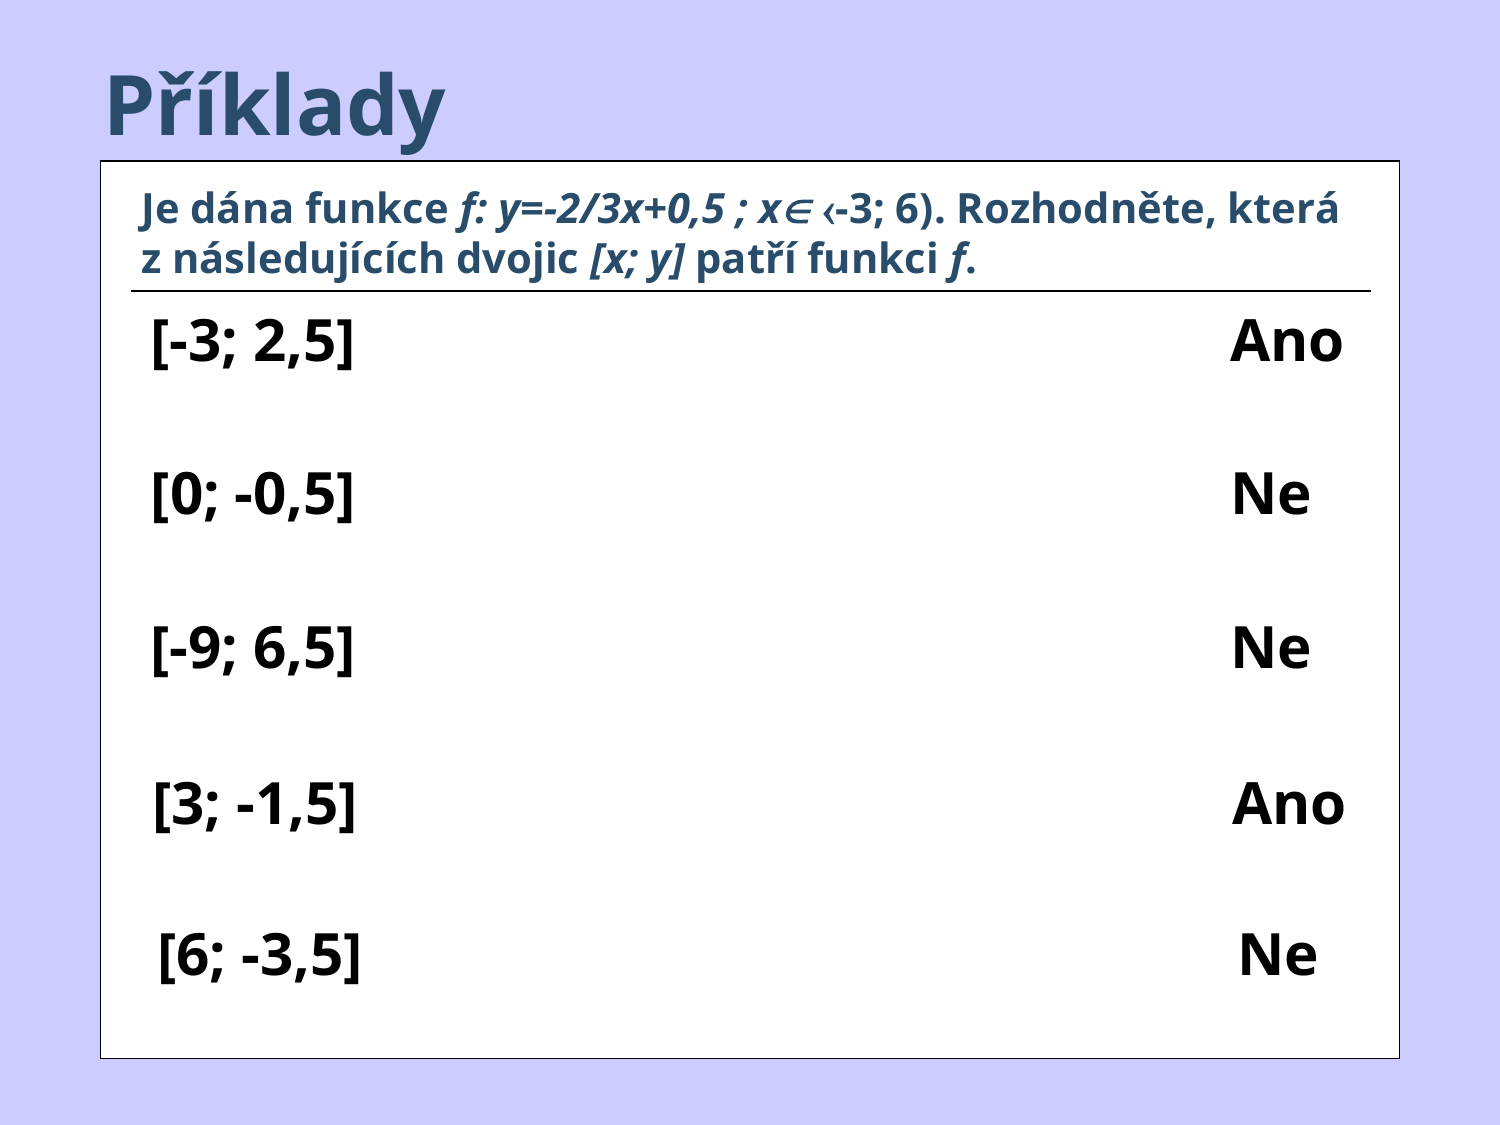

# Příklady
Je dána funkce f: y=-2/3x+0,5 ; x -3; 6). Rozhodněte, která z následujících dvojic [x; y] patří funkci f.
[-3; 2,5]
Ano
[0; -0,5]
Ne
[-9; 6,5]
Ne
[3; -1,5]
Ano
[6; -3,5]
Ne